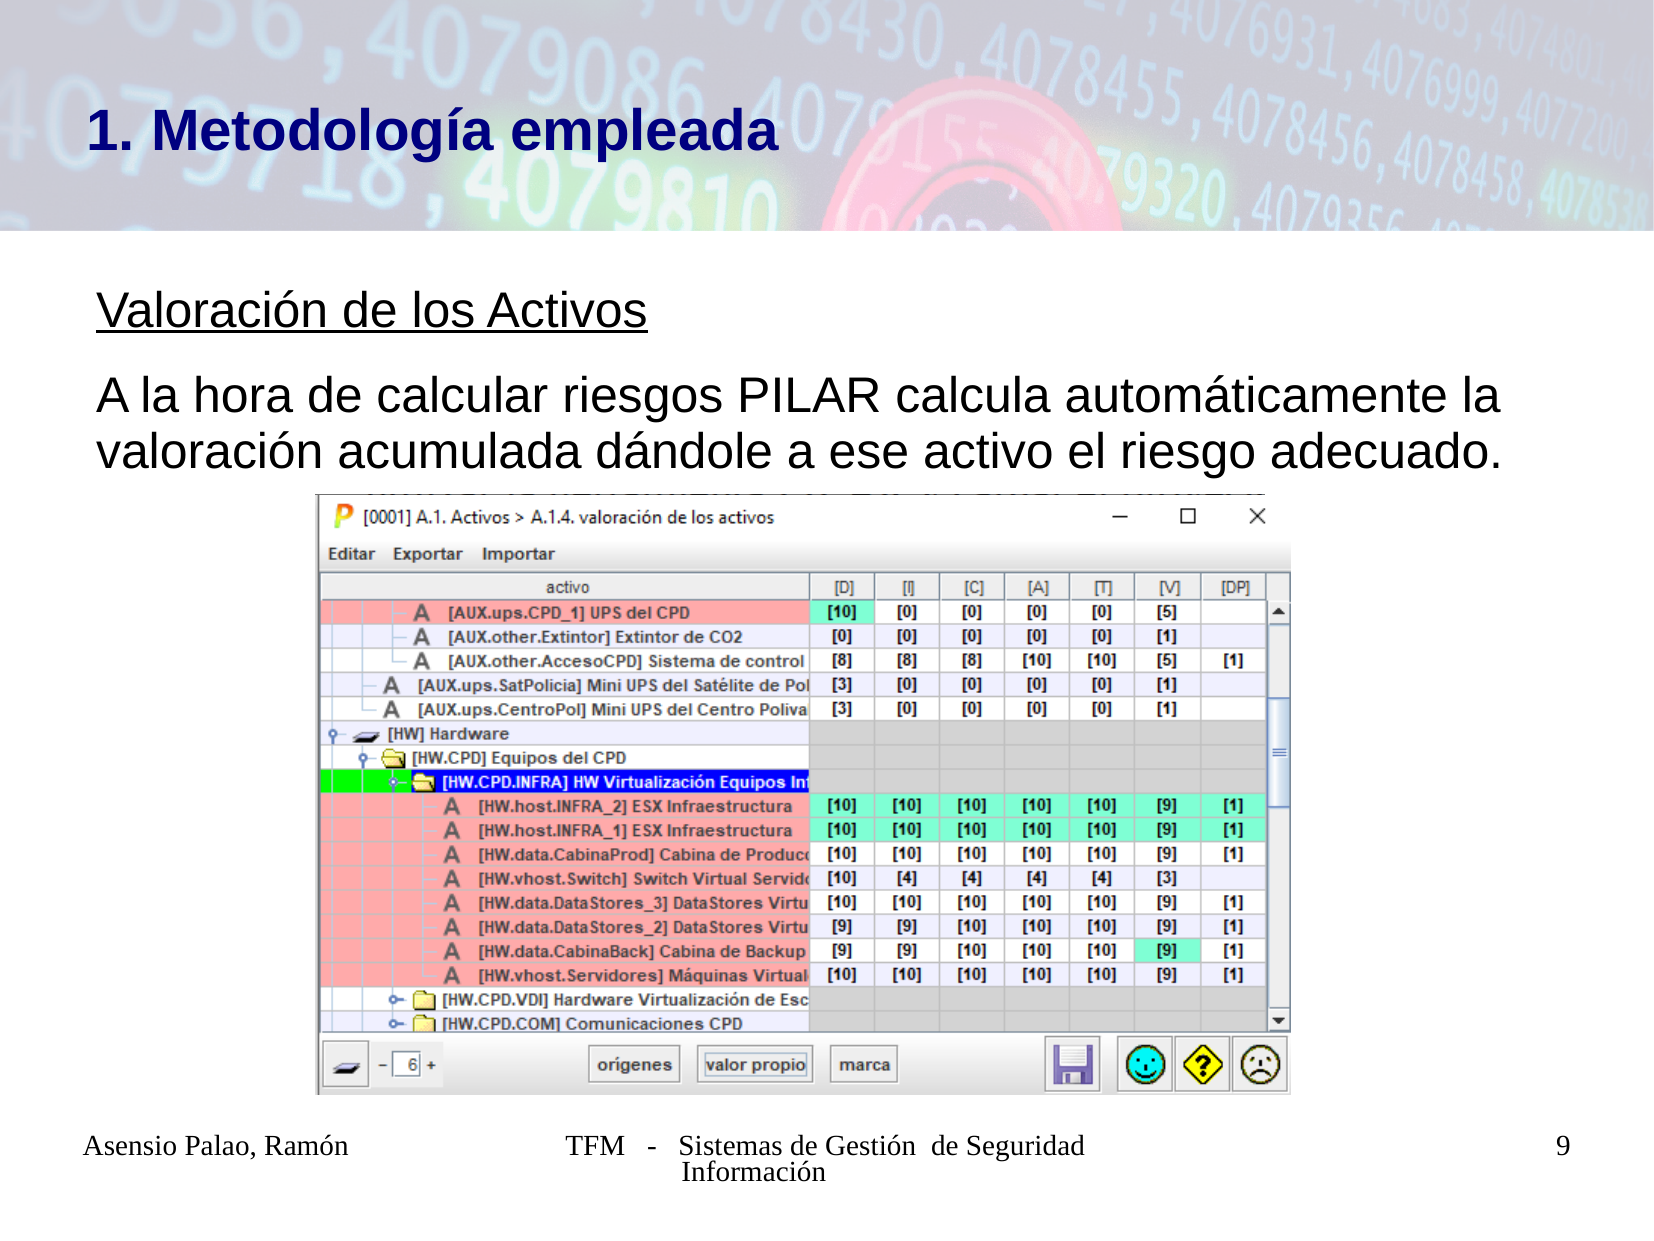

1. Metodología empleada
#
Valoración de los Activos
A la hora de calcular riesgos PILAR calcula automáticamente la valoración acumulada dándole a ese activo el riesgo adecuado.
Asensio Palao, Ramón
TFM - Sistemas de Gestión de Seguridad Información
9